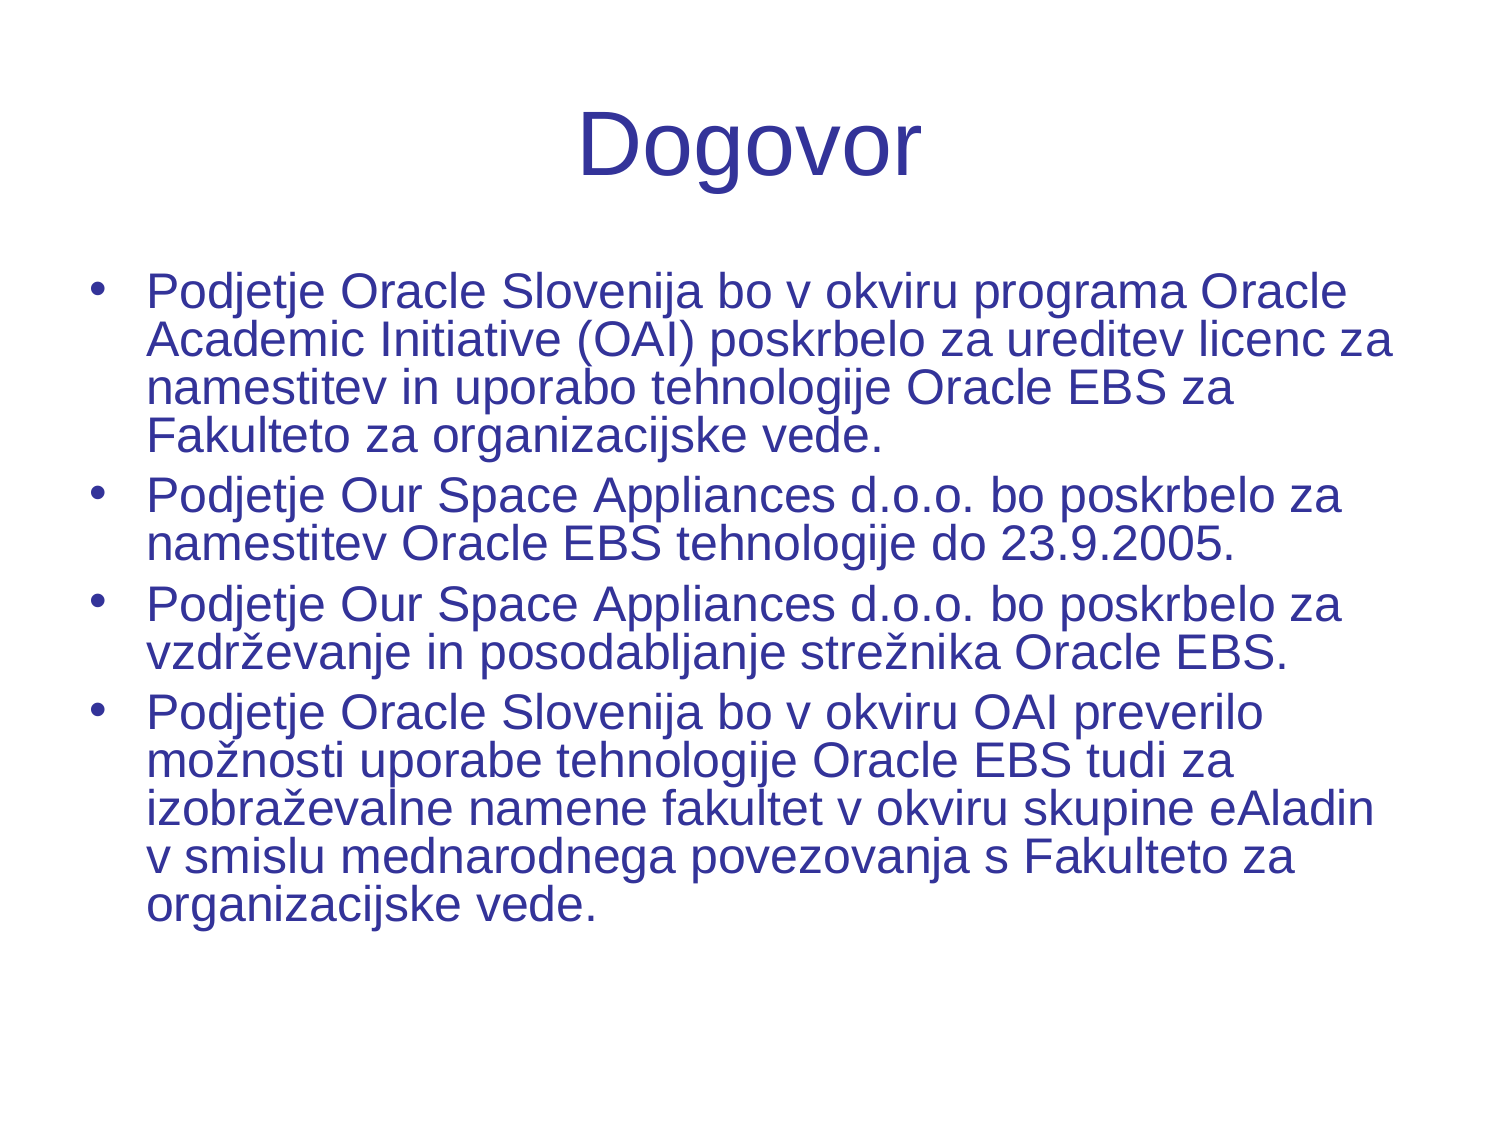

# Dogovor
Podjetje Oracle Slovenija bo v okviru programa Oracle Academic Initiative (OAI) poskrbelo za ureditev licenc za namestitev in uporabo tehnologije Oracle EBS za Fakulteto za organizacijske vede.
Podjetje Our Space Appliances d.o.o. bo poskrbelo za namestitev Oracle EBS tehnologije do 23.9.2005.
Podjetje Our Space Appliances d.o.o. bo poskrbelo za vzdrževanje in posodabljanje strežnika Oracle EBS.
Podjetje Oracle Slovenija bo v okviru OAI preverilo možnosti uporabe tehnologije Oracle EBS tudi za izobraževalne namene fakultet v okviru skupine eAladin v smislu mednarodnega povezovanja s Fakulteto za organizacijske vede.